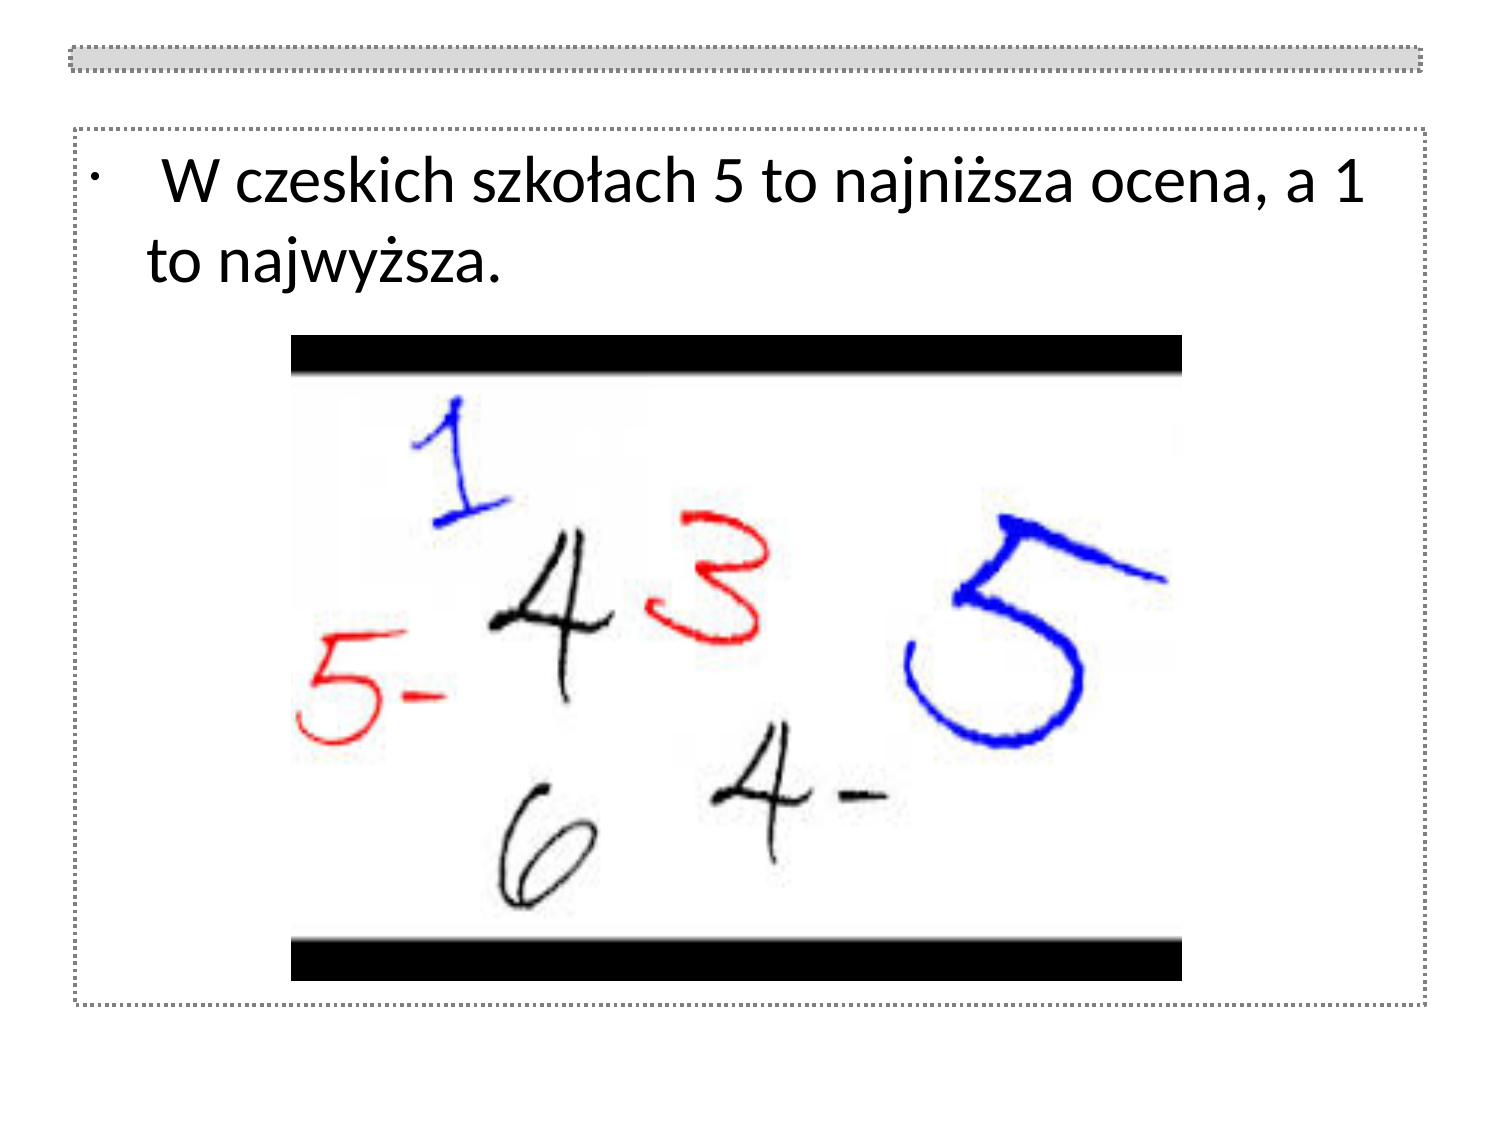

#
 W czeskich szkołach 5 to najniższa ocena, a 1 to najwyższa.